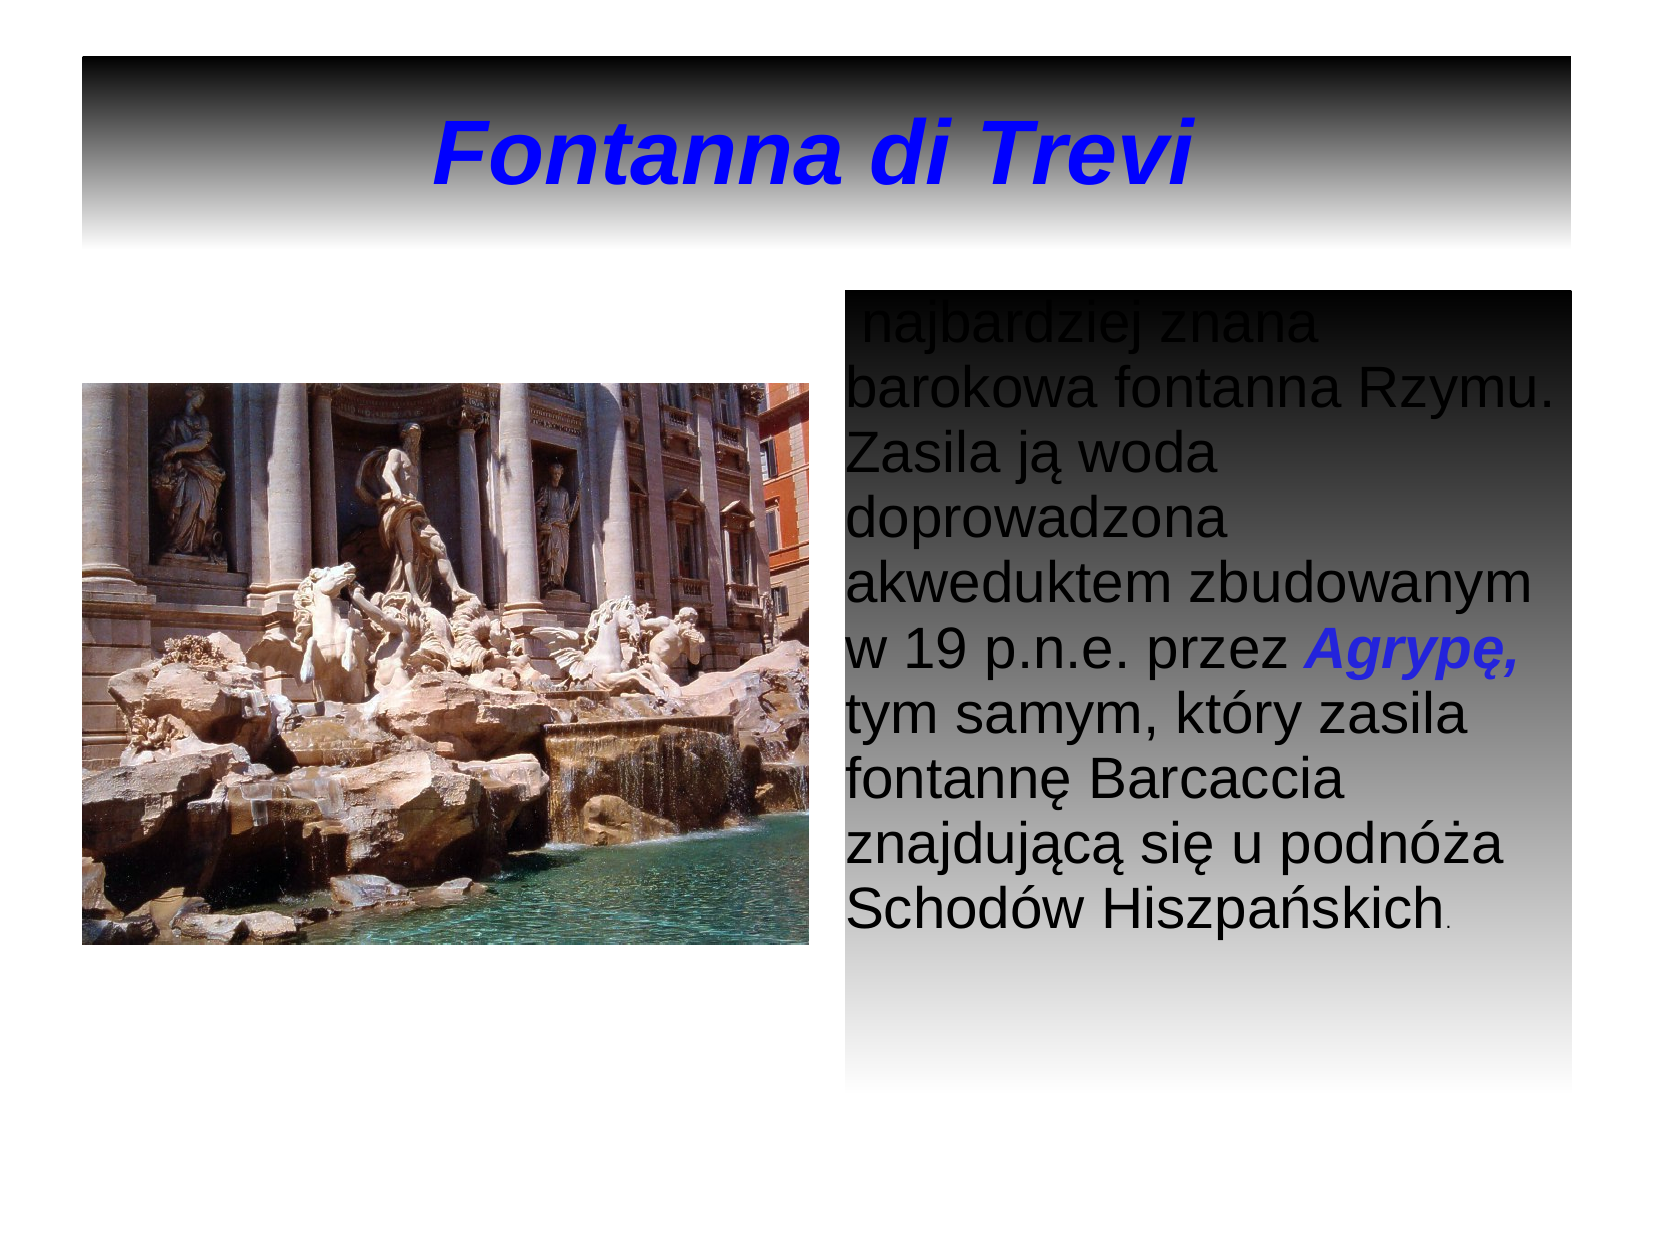

# Fontanna di Trevi
 najbardziej znana barokowa fontanna Rzymu. Zasila ją woda doprowadzona akweduktem zbudowanym w 19 p.n.e. przez Agrypę, tym samym, który zasila fontannę Barcaccia znajdującą się u podnóża Schodów Hiszpańskich.